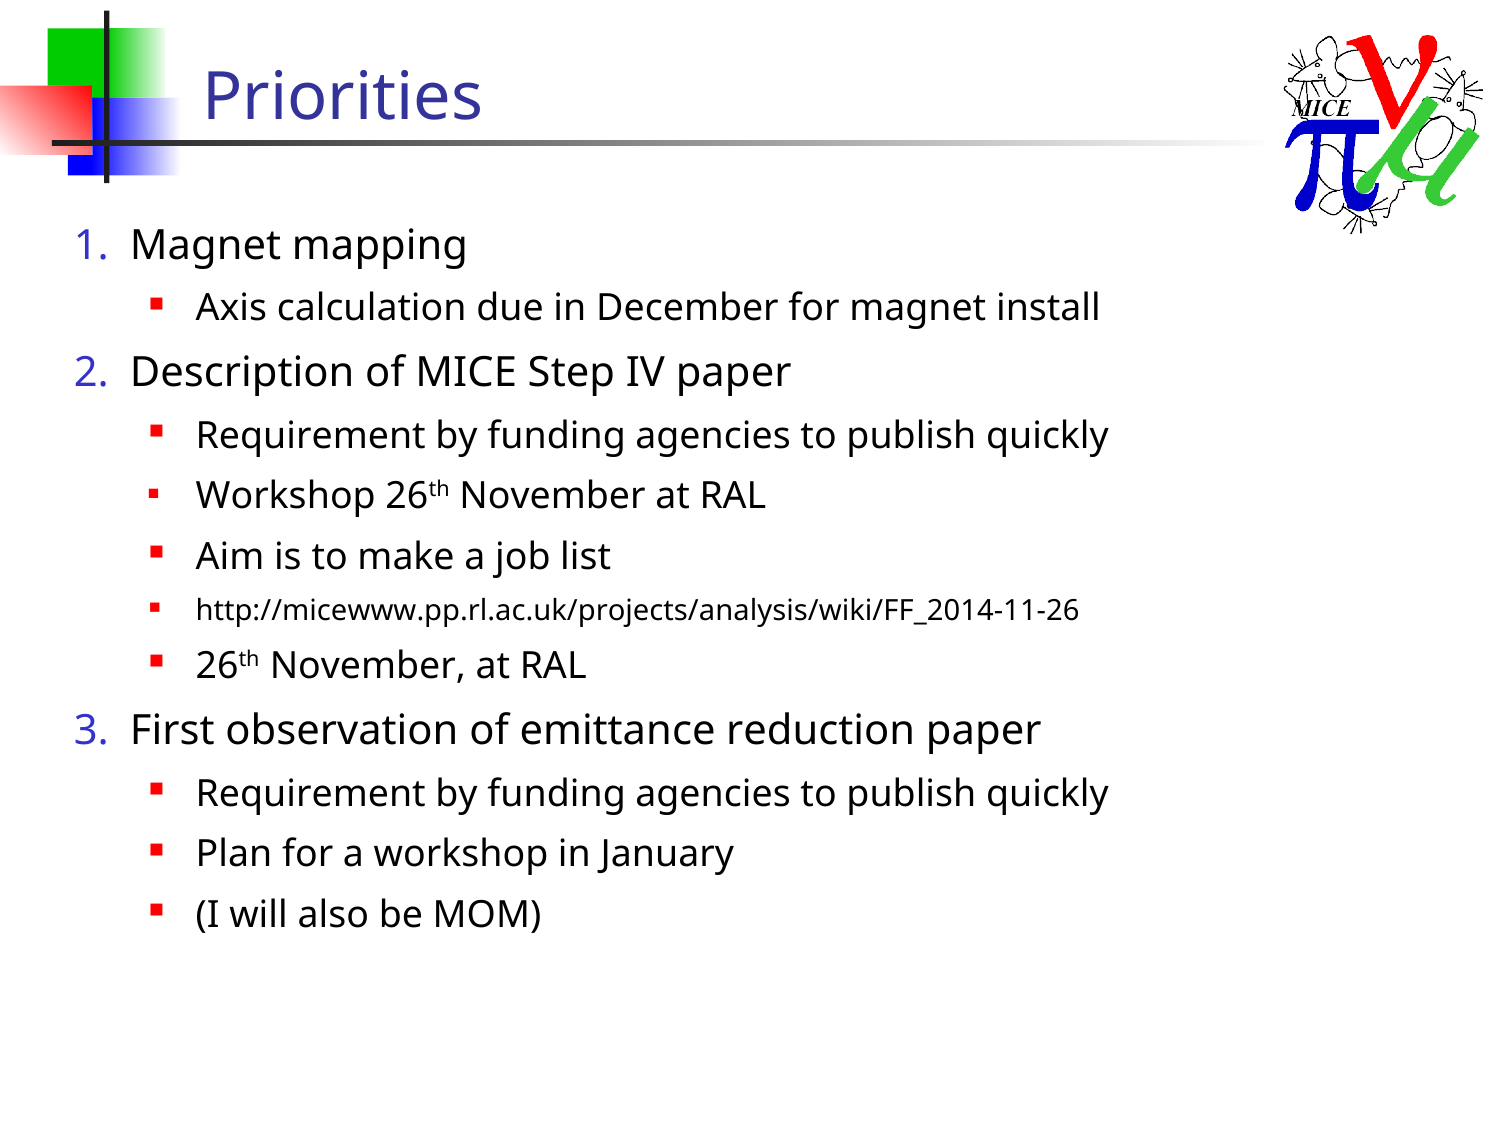

Priorities
# Magnet mapping
Axis calculation due in December for magnet install
Description of MICE Step IV paper
Requirement by funding agencies to publish quickly
Workshop 26th November at RAL
Aim is to make a job list
http://micewww.pp.rl.ac.uk/projects/analysis/wiki/FF_2014-11-26
26th November, at RAL
First observation of emittance reduction paper
Requirement by funding agencies to publish quickly
Plan for a workshop in January
(I will also be MOM)